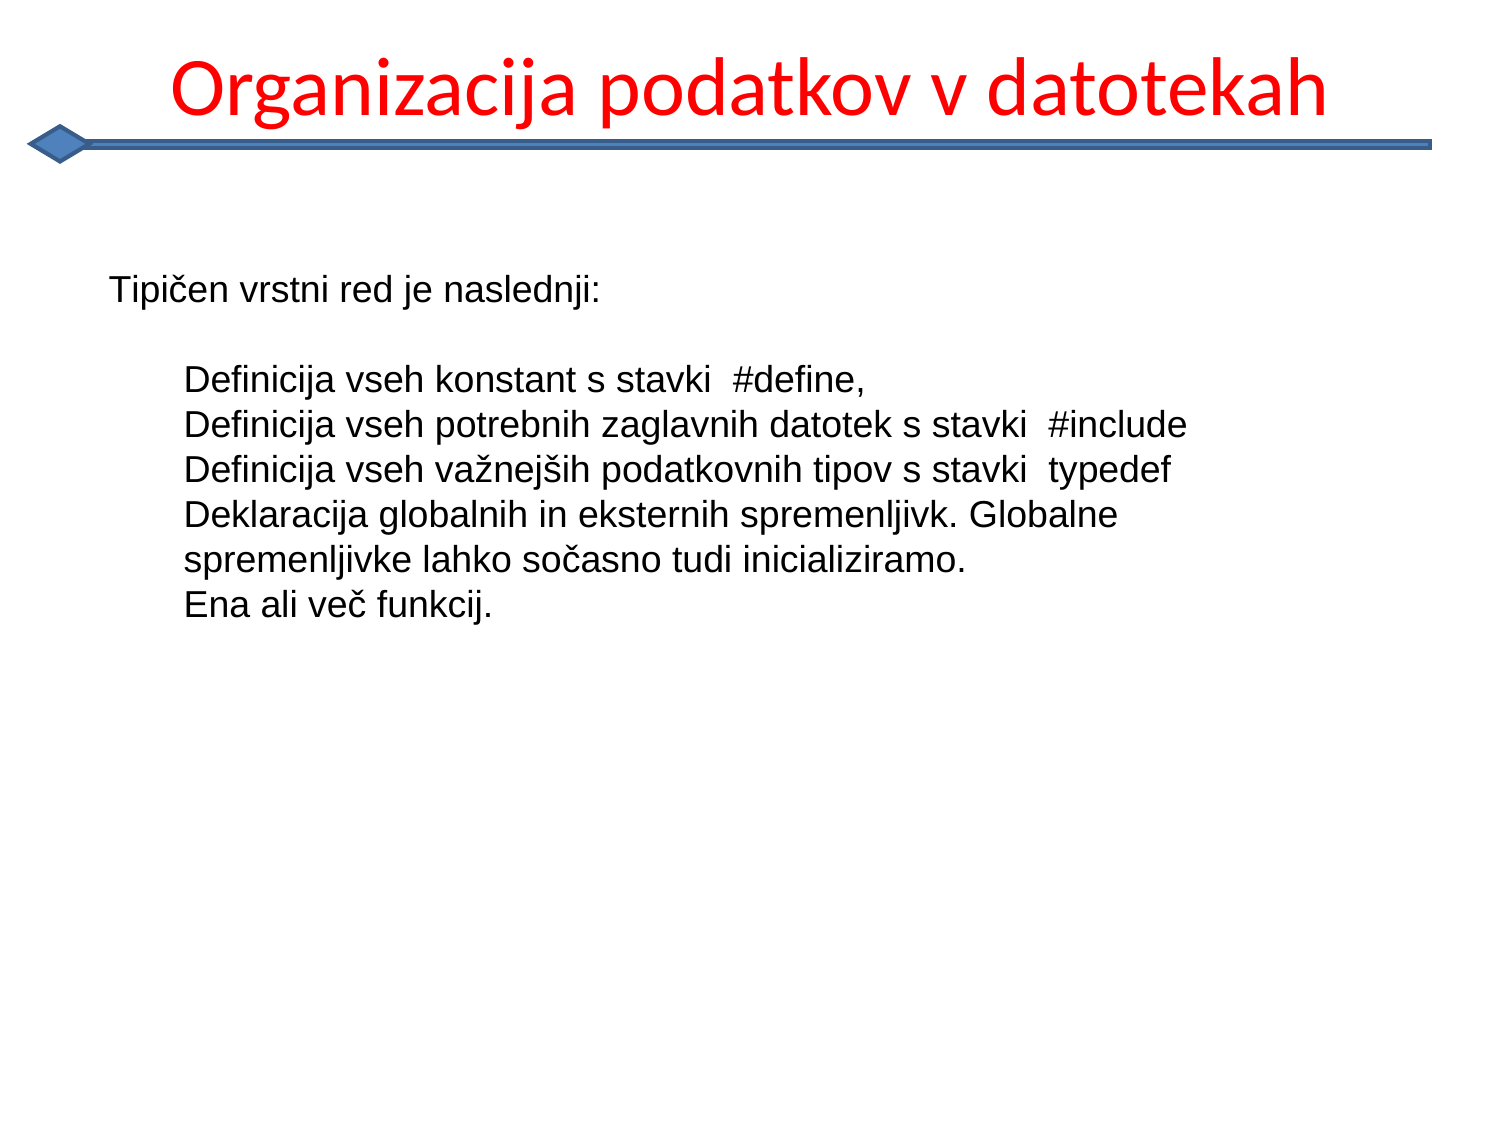

# Organizacija podatkov v datotekah
Tipičen vrstni red je naslednji:
Definicija vseh konstant s stavki  #define,
Definicija vseh potrebnih zaglavnih datotek s stavki  #include
Definicija vseh važnejših podatkovnih tipov s stavki  typedef
Deklaracija globalnih in eksternih spremenljivk. Globalne spremenljivke lahko sočasno tudi inicializiramo.
Ena ali več funkcij.